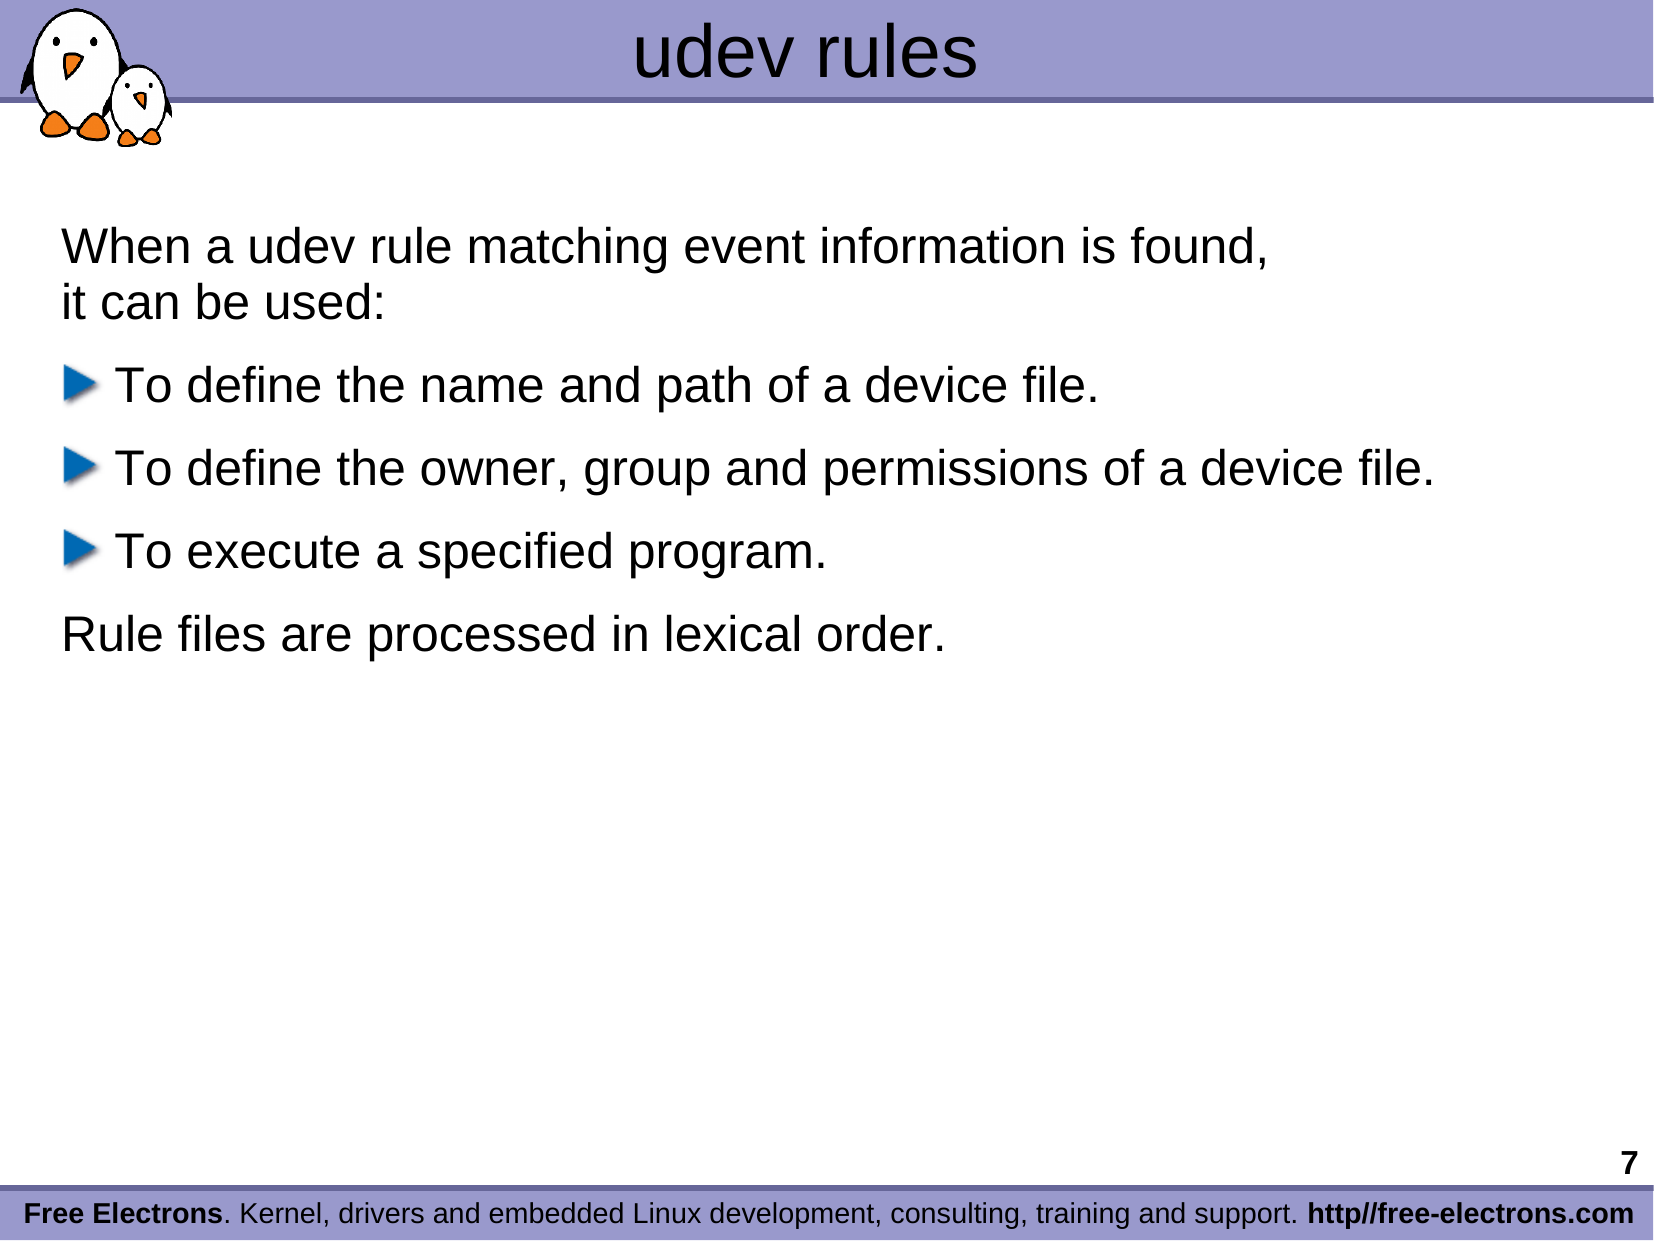

# udev rules
When a udev rule matching event information is found,
it can be used:
To define the name and path of a device file.
To define the owner, group and permissions of a device file.
To execute a specified program.
Rule files are processed in lexical order.